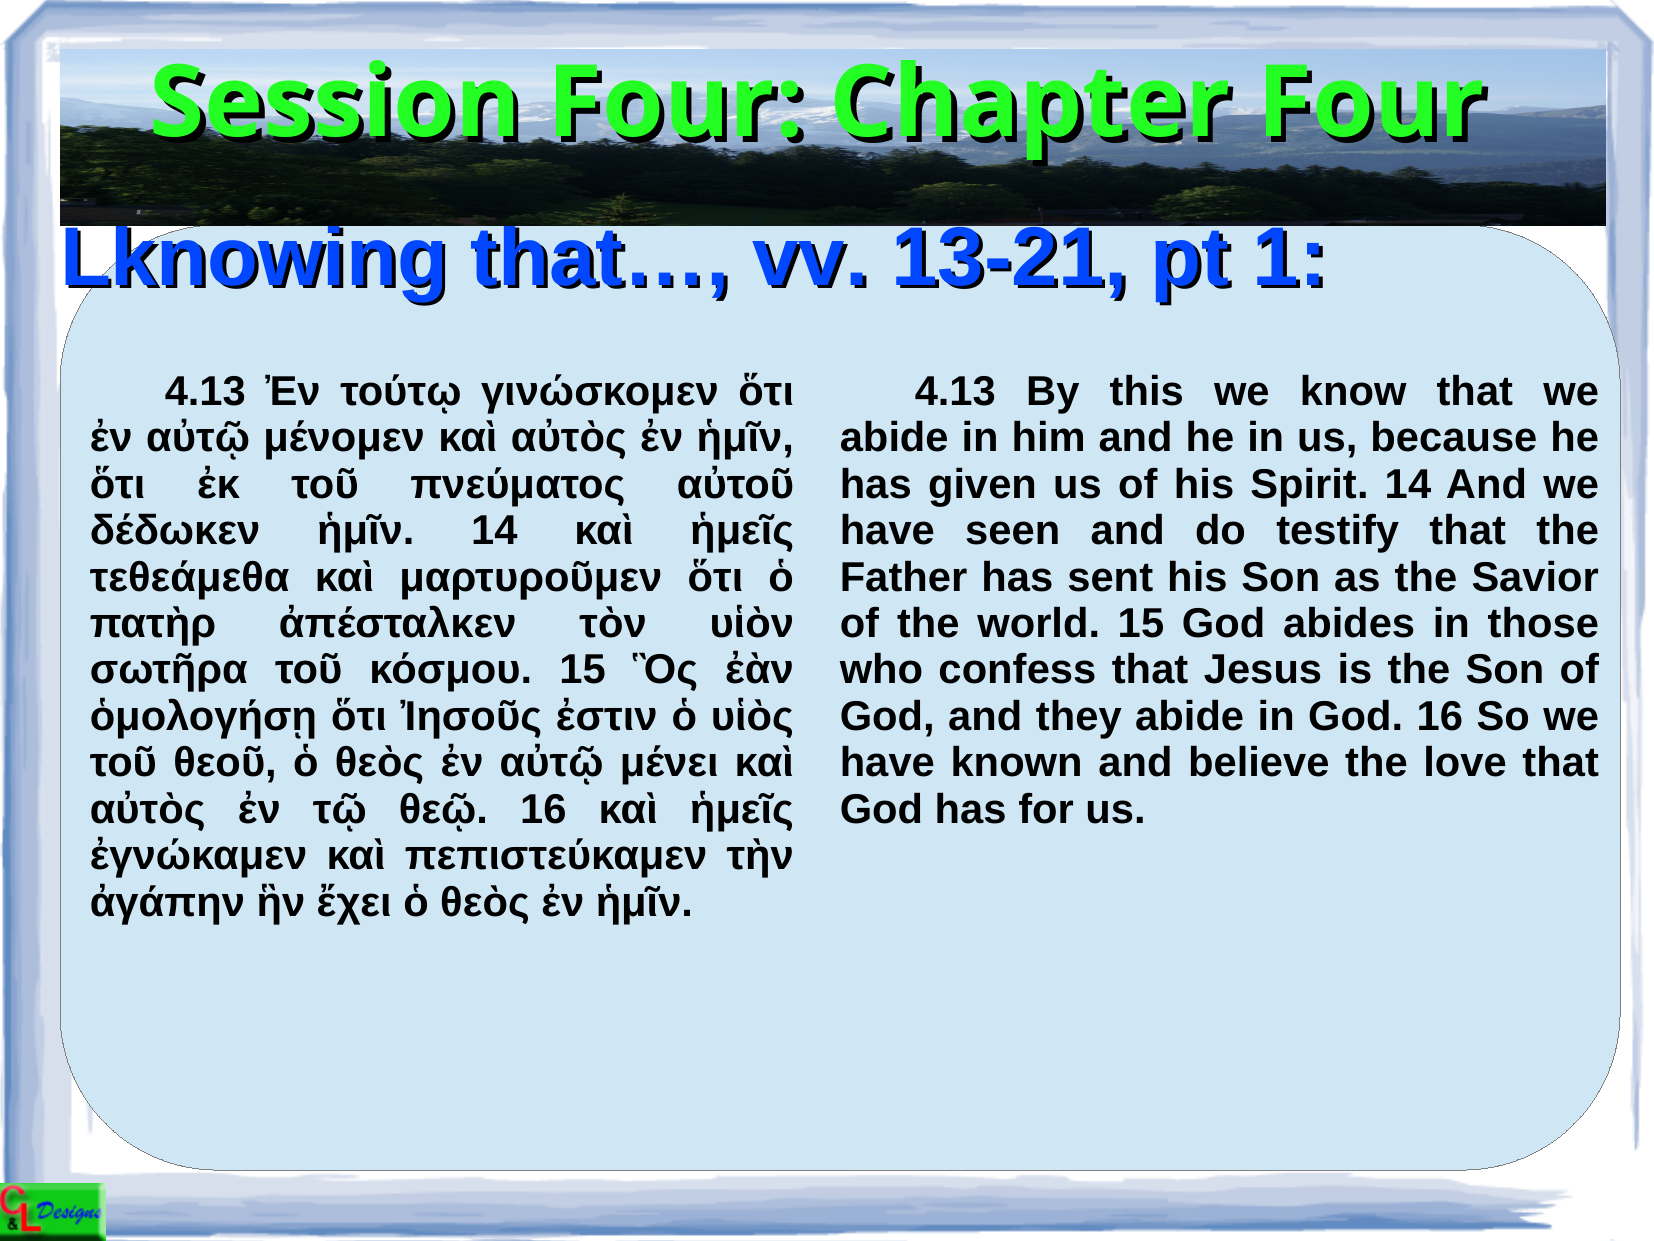

Session Four: Chapter Four
# Lknowing that…, vv. 13-21, pt 1:
	4.13 Ἐν τούτῳ γινώσκομεν ὅτι ἐν αὐτῷ μένομεν καὶ αὐτὸς ἐν ἡμῖν, ὅτι ἐκ τοῦ πνεύματος αὐτοῦ δέδωκεν ἡμῖν. 14 καὶ ἡμεῖς τεθεάμεθα καὶ μαρτυροῦμεν ὅτι ὁ πατὴρ ἀπέσταλκεν τὸν υἱὸν σωτῆρα τοῦ κόσμου. 15 Ὃς ἐὰν ὁμολογήσῃ ὅτι Ἰησοῦς ἐστιν ὁ υἱὸς τοῦ θεοῦ, ὁ θεὸς ἐν αὐτῷ μένει καὶ αὐτὸς ἐν τῷ θεῷ. 16 καὶ ἡμεῖς ἐγνώκαμεν καὶ πεπιστεύκαμεν τὴν ἀγάπην ἣν ἔχει ὁ θεὸς ἐν ἡμῖν.
	4.13 By this we know that we abide in him and he in us, because he has given us of his Spirit. 14 And we have seen and do testify that the Father has sent his Son as the Savior of the world. 15 God abides in those who confess that Jesus is the Son of God, and they abide in God. 16 So we have known and believe the love that God has for us.